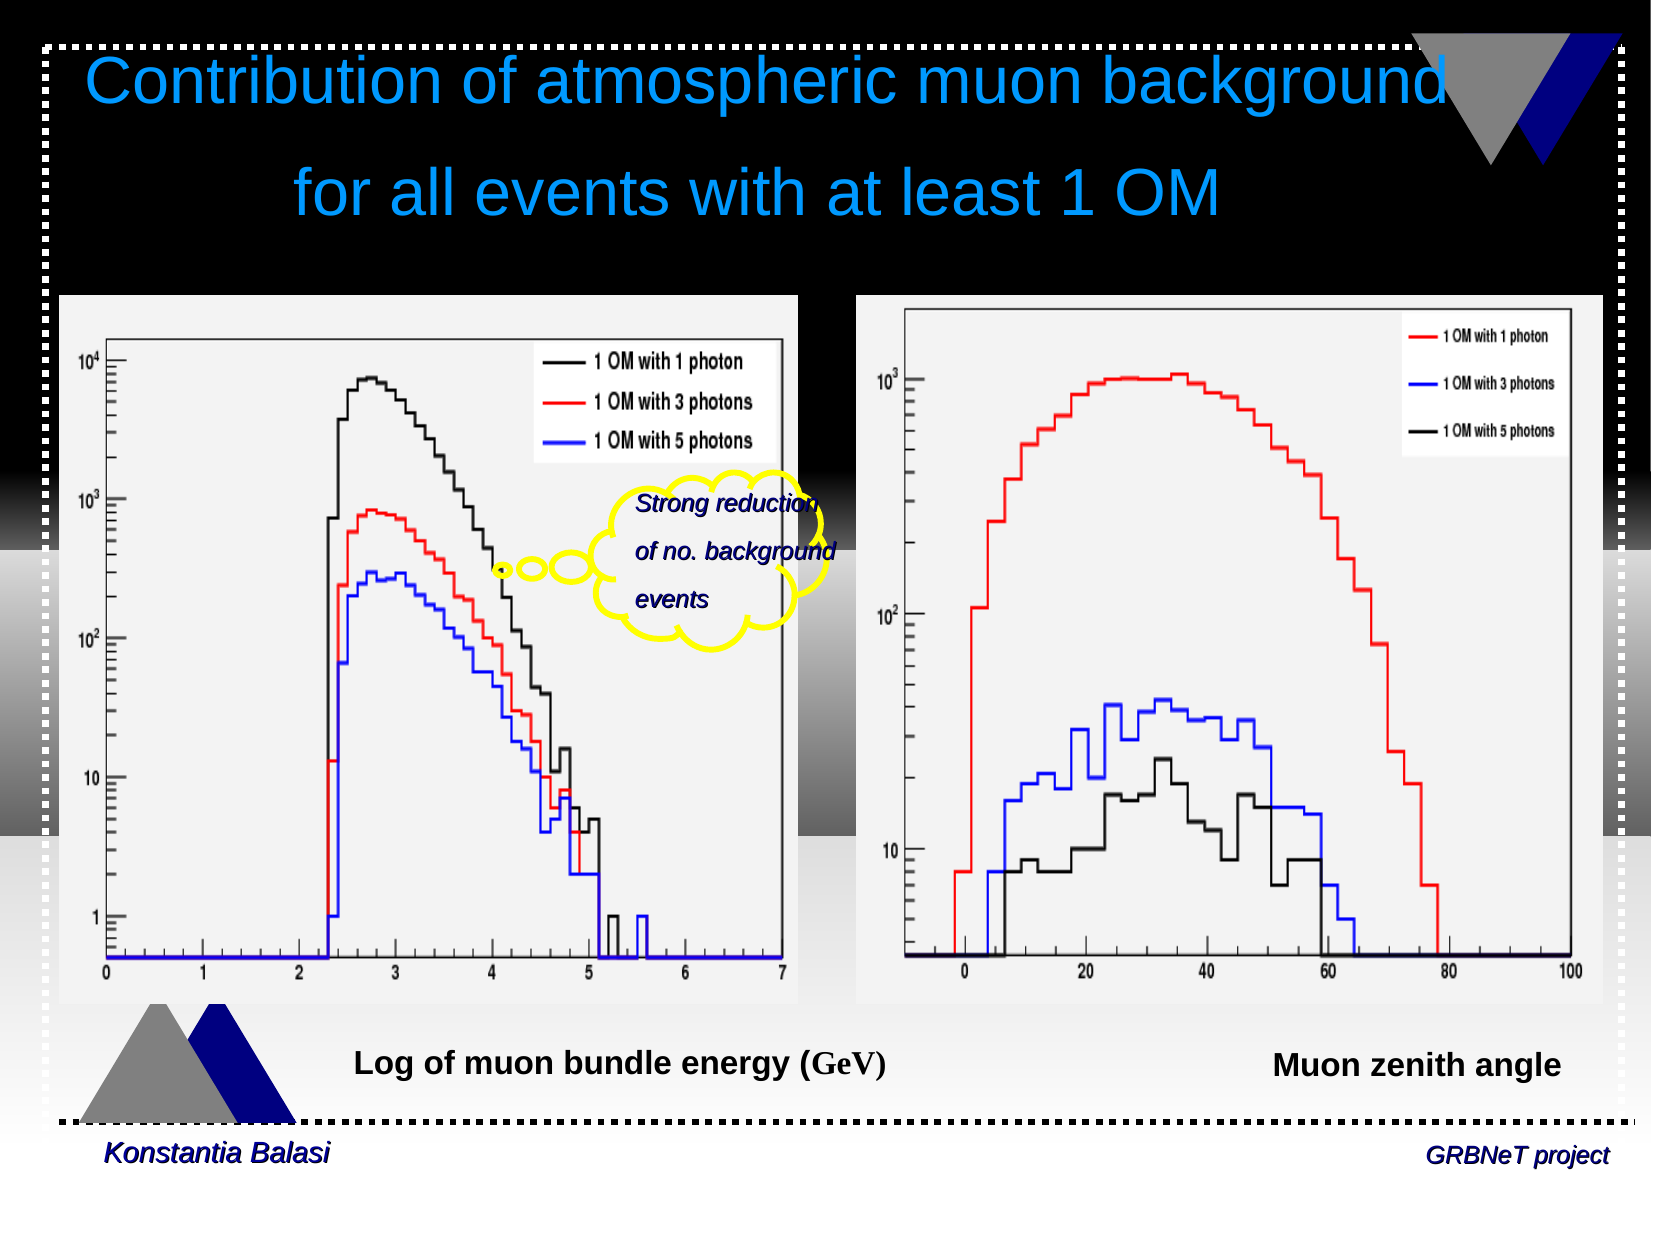

Contribution of atmospheric muon background
for all events with at least 1 OM
#
Strong reduction
of no. background
events
Log of muon bundle energy (GeV)
Muon zenith angle
Konstantia Balasi
GRBNeT project